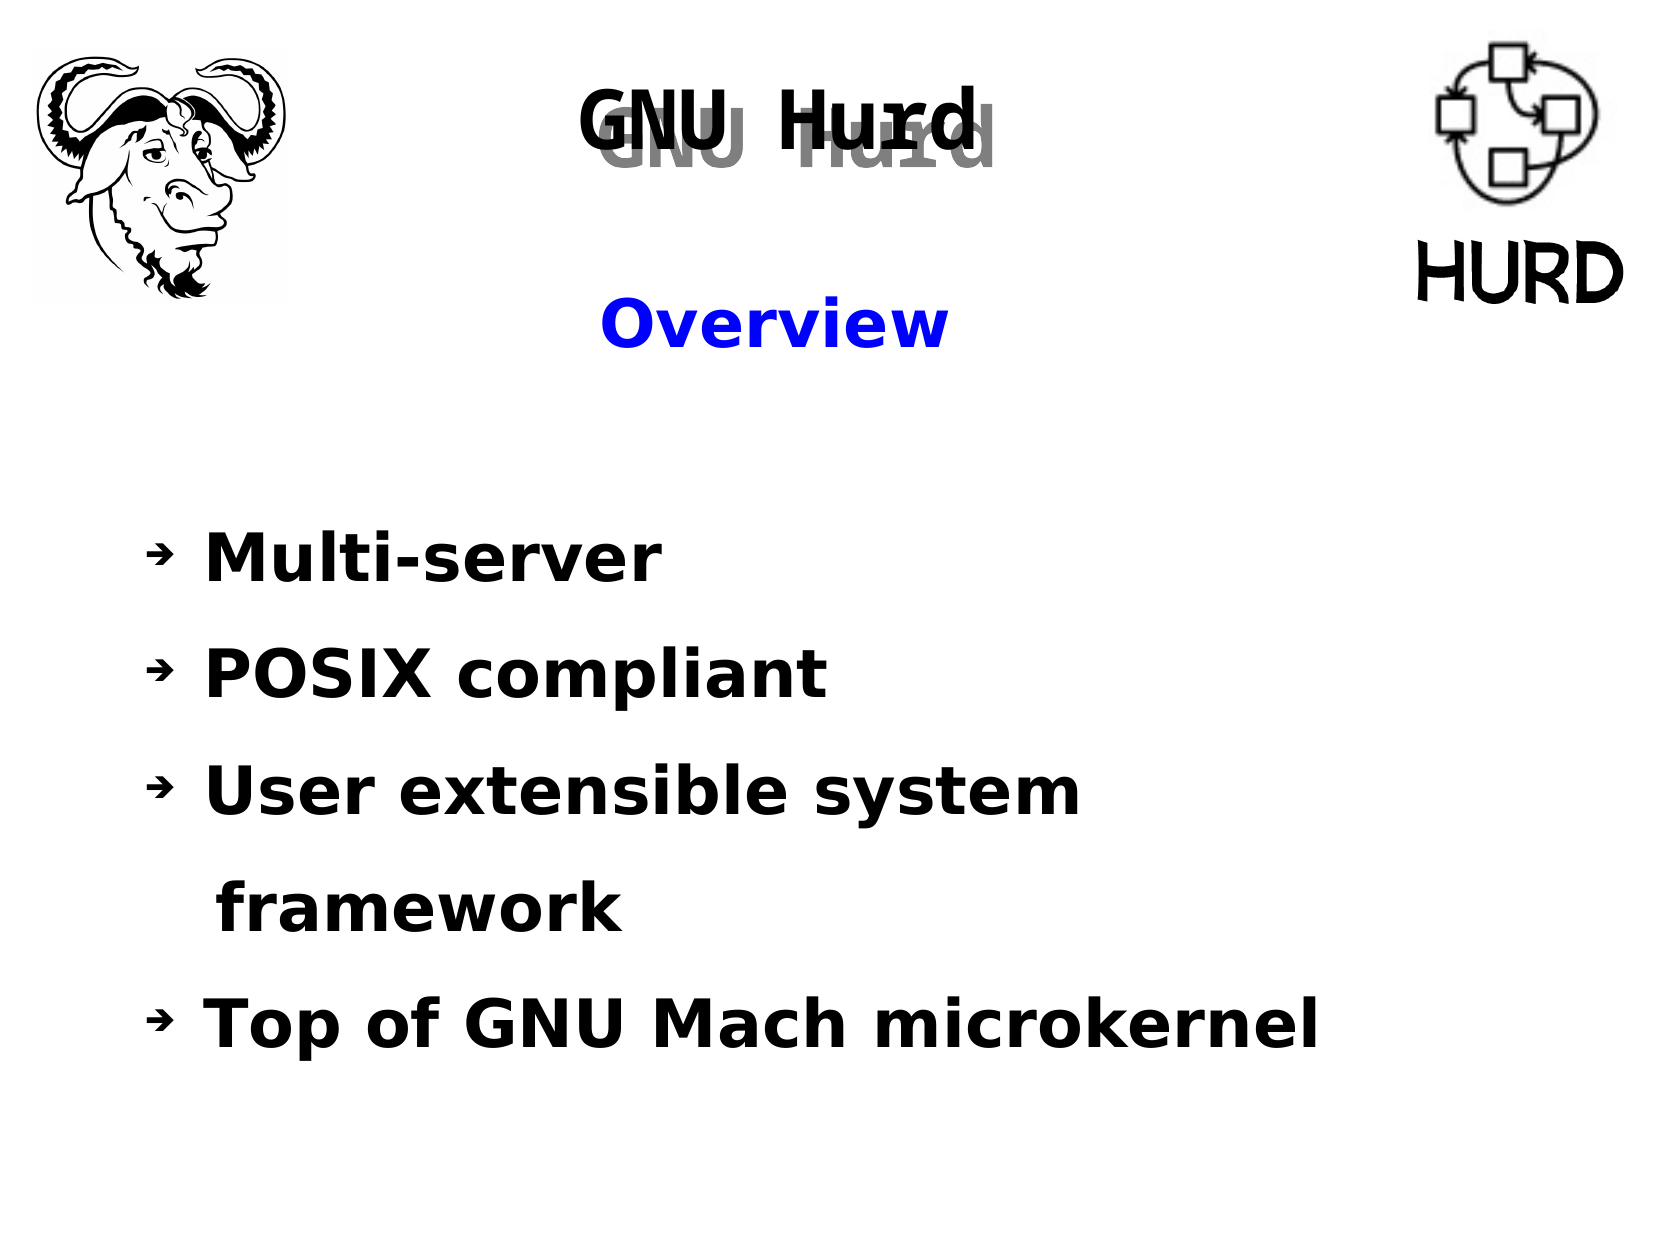

GNU Hurd
Overview
 Multi-server
 POSIX compliant
 User extensible system framework
 Top of GNU Mach microkernel